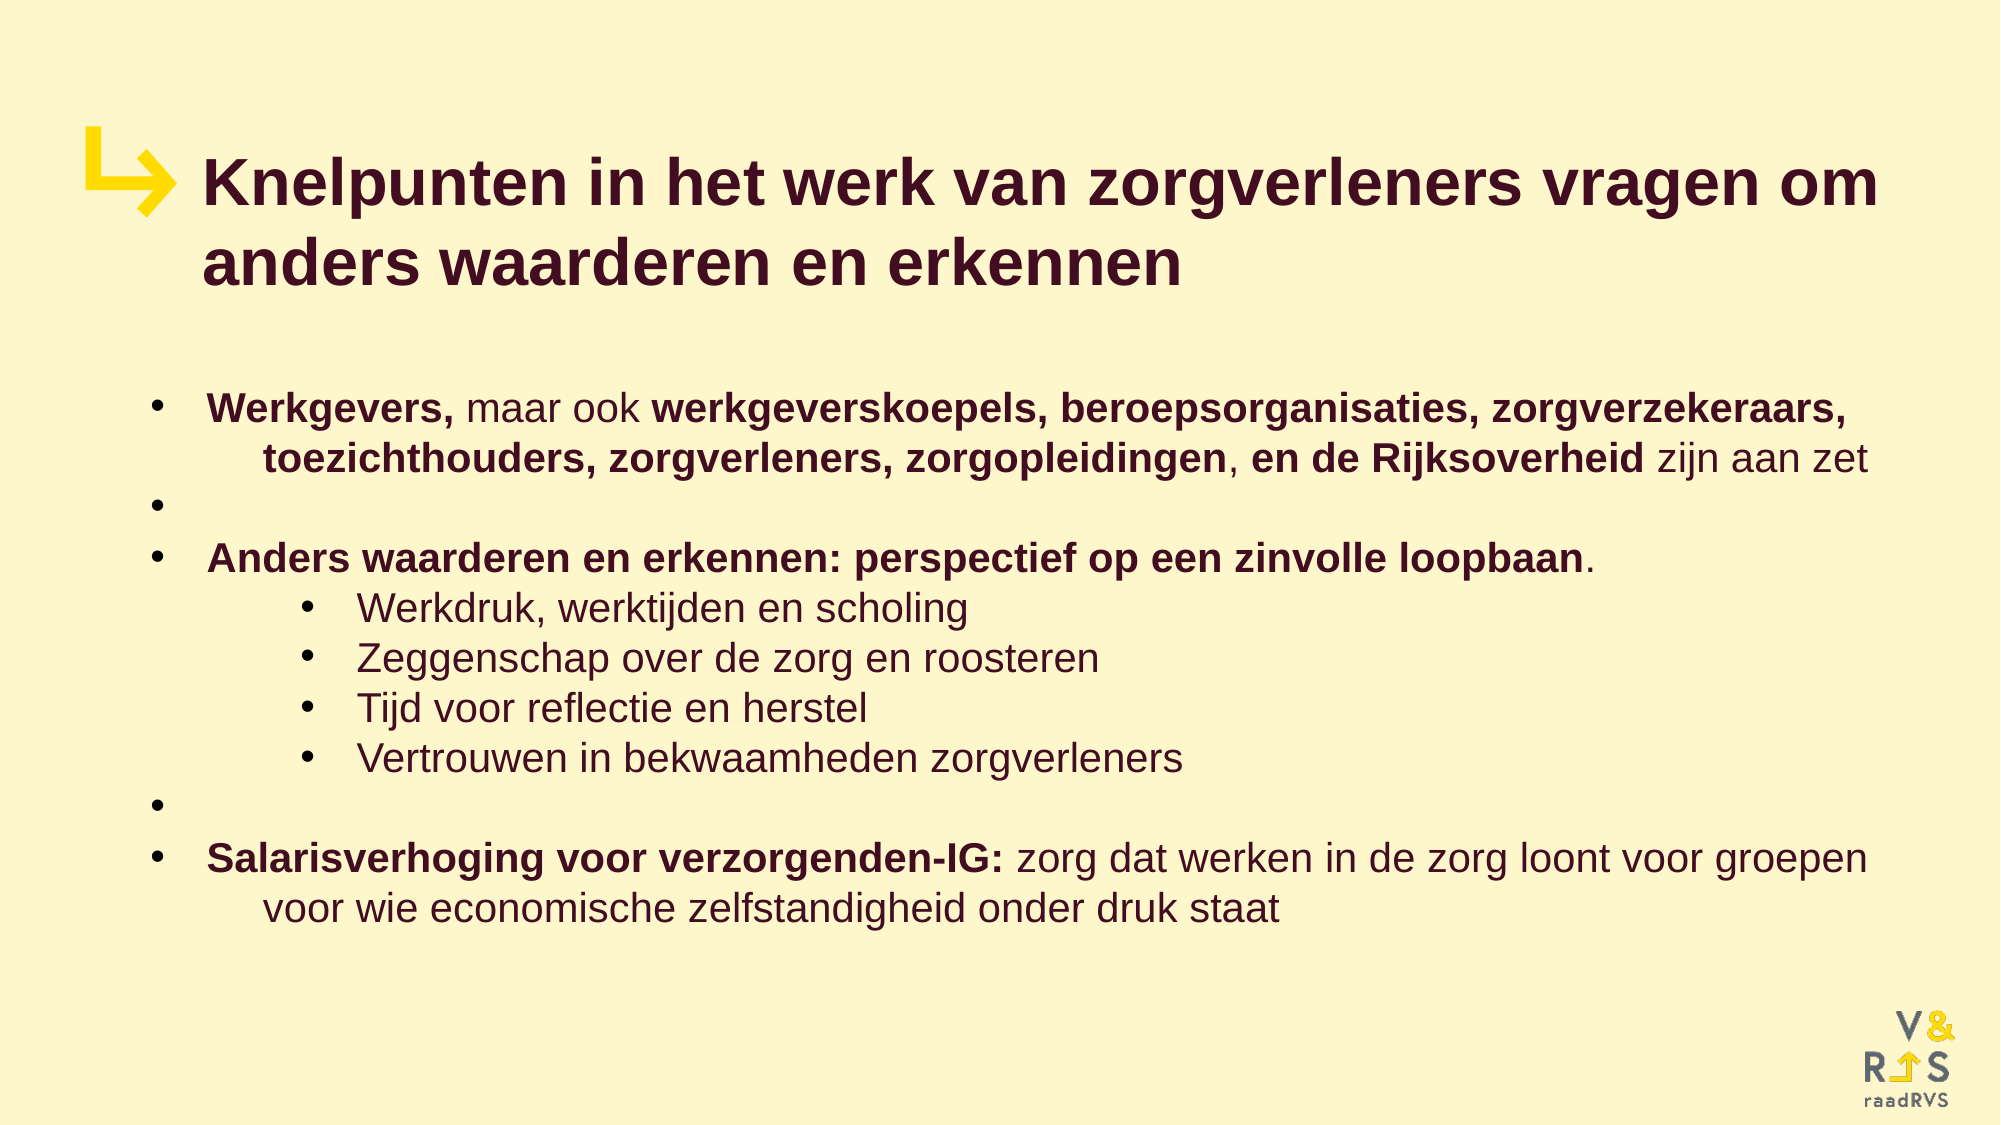

# Knelpunten in het werk van zorgverleners vragen om anders waarderen en erkennen
Werkgevers, maar ook werkgeverskoepels, beroepsorganisaties, zorgverzekeraars, toezichthouders, zorgverleners, zorgopleidingen, en de Rijksoverheid zijn aan zet
Anders waarderen en erkennen: perspectief op een zinvolle loopbaan.
Werkdruk, werktijden en scholing
Zeggenschap over de zorg en roosteren
Tijd voor reflectie en herstel
Vertrouwen in bekwaamheden zorgverleners
Salarisverhoging voor verzorgenden-IG: zorg dat werken in de zorg loont voor groepen voor wie economische zelfstandigheid onder druk staat